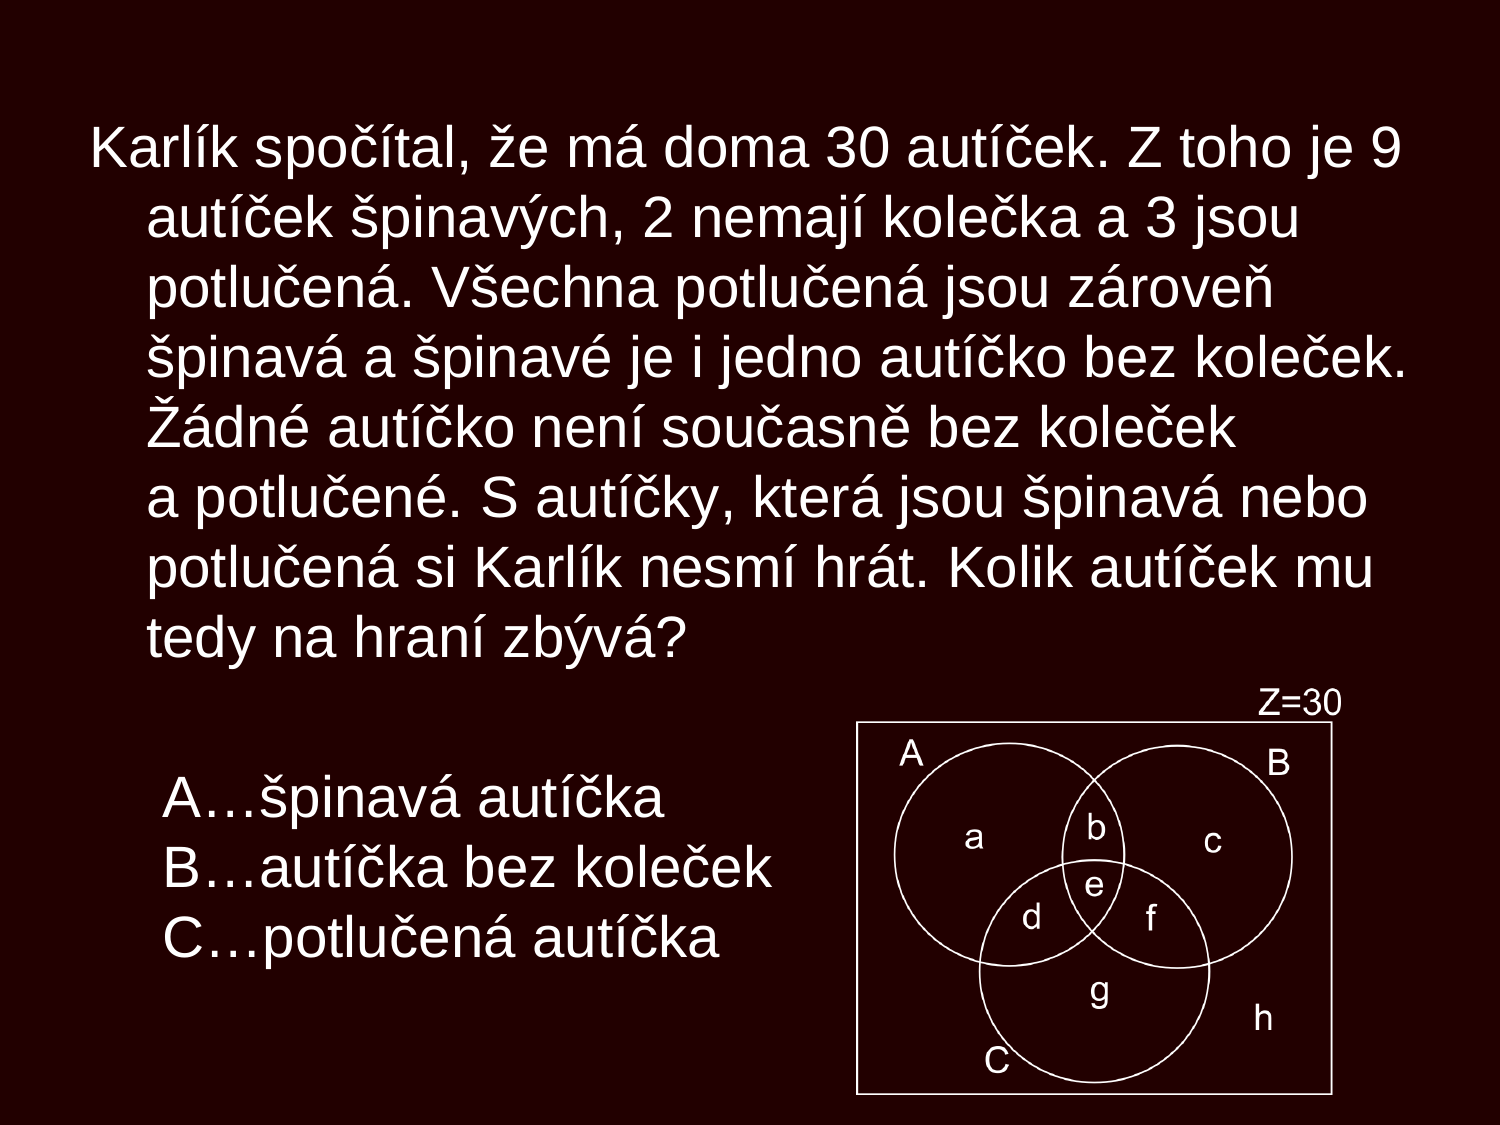

# Karlík spočítal, že má doma 30 autíček. Z toho je 9 autíček špinavých, 2 nemají kolečka a 3 jsou potlučená. Všechna potlučená jsou zároveň špinavá a špinavé je i jedno autíčko bez koleček. Žádné autíčko není současně bez koleček a potlučené. S autíčky, která jsou špinavá nebo potlučená si Karlík nesmí hrát. Kolik autíček mu tedy na hraní zbývá?
A…špinavá autíčka
B…autíčka bez koleček
C…potlučená autíčka